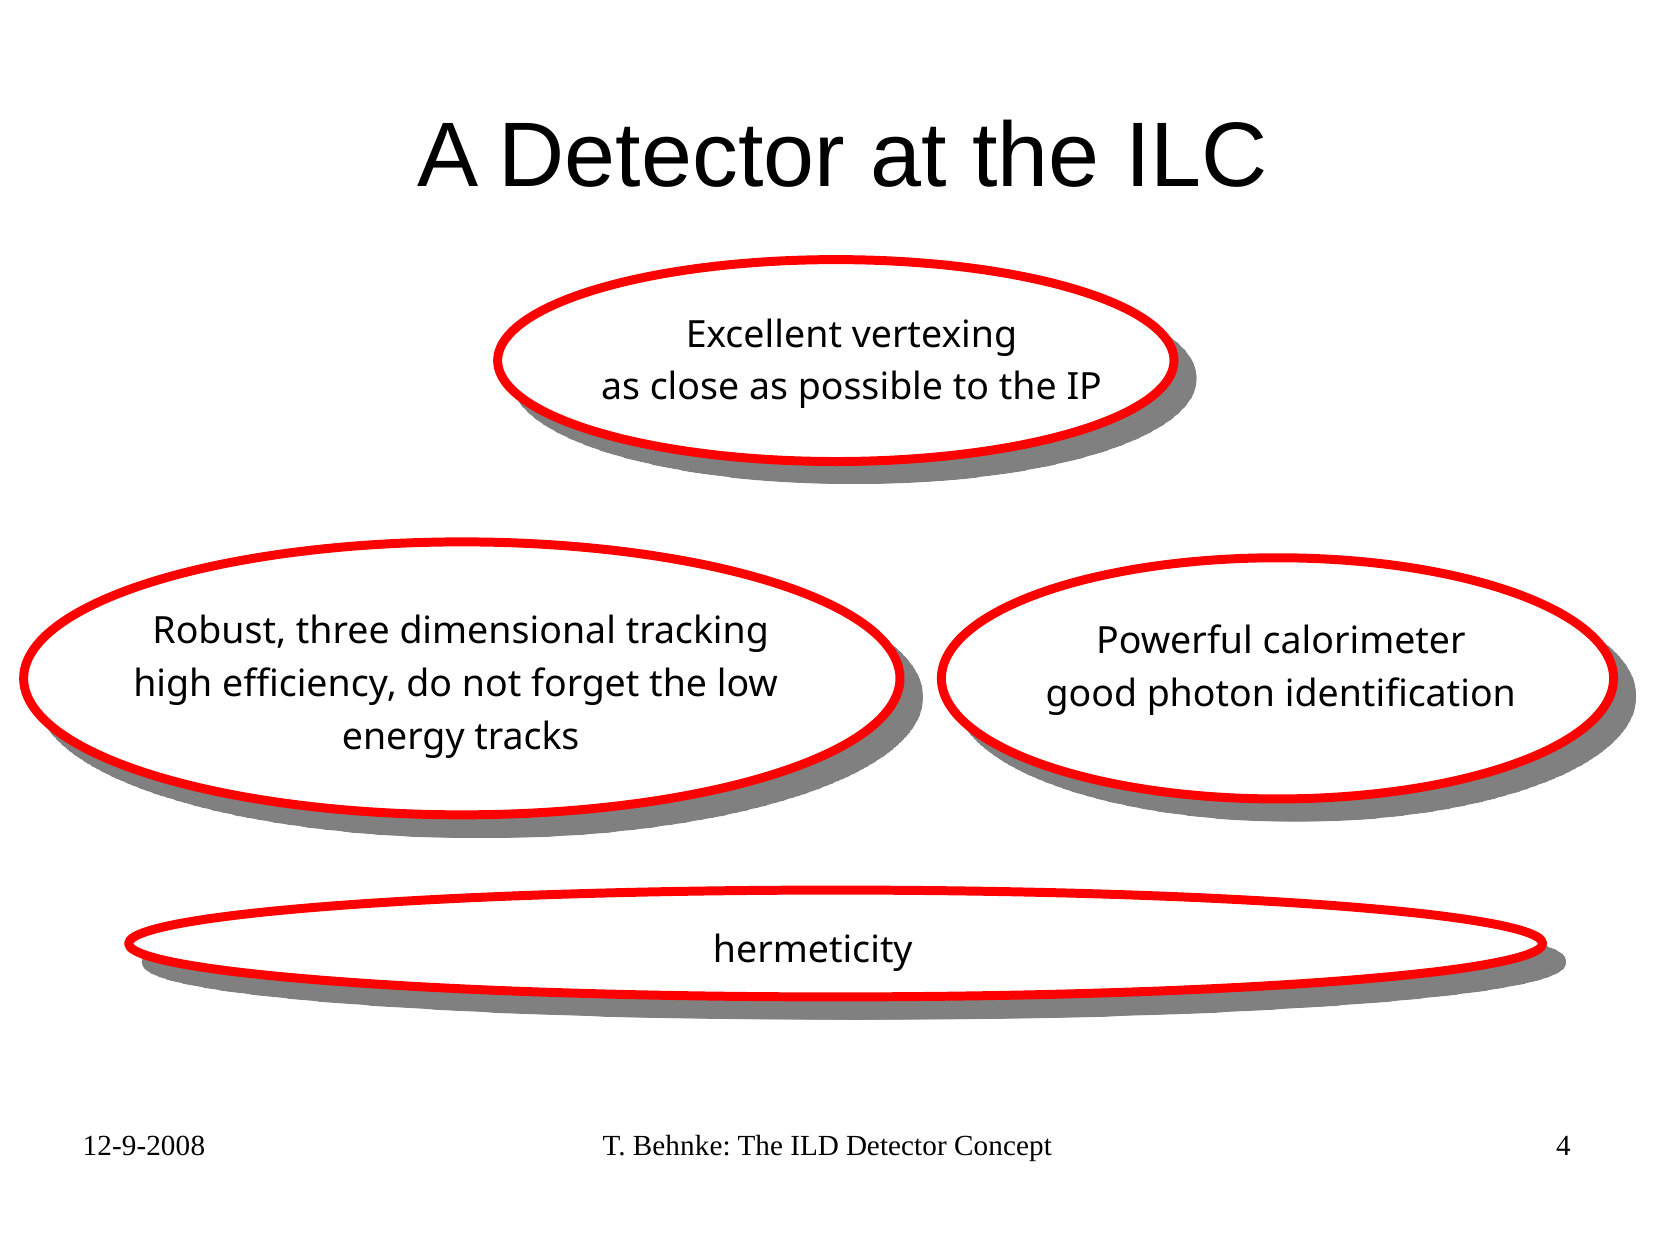

# A Detector at the ILC
Excellent vertexing
as close as possible to the IP
Robust, three dimensional tracking
high efficiency, do not forget the low
energy tracks
Powerful calorimeter
good photon identification
hermeticity
12-9-2008
T. Behnke: The ILD Detector Concept
4